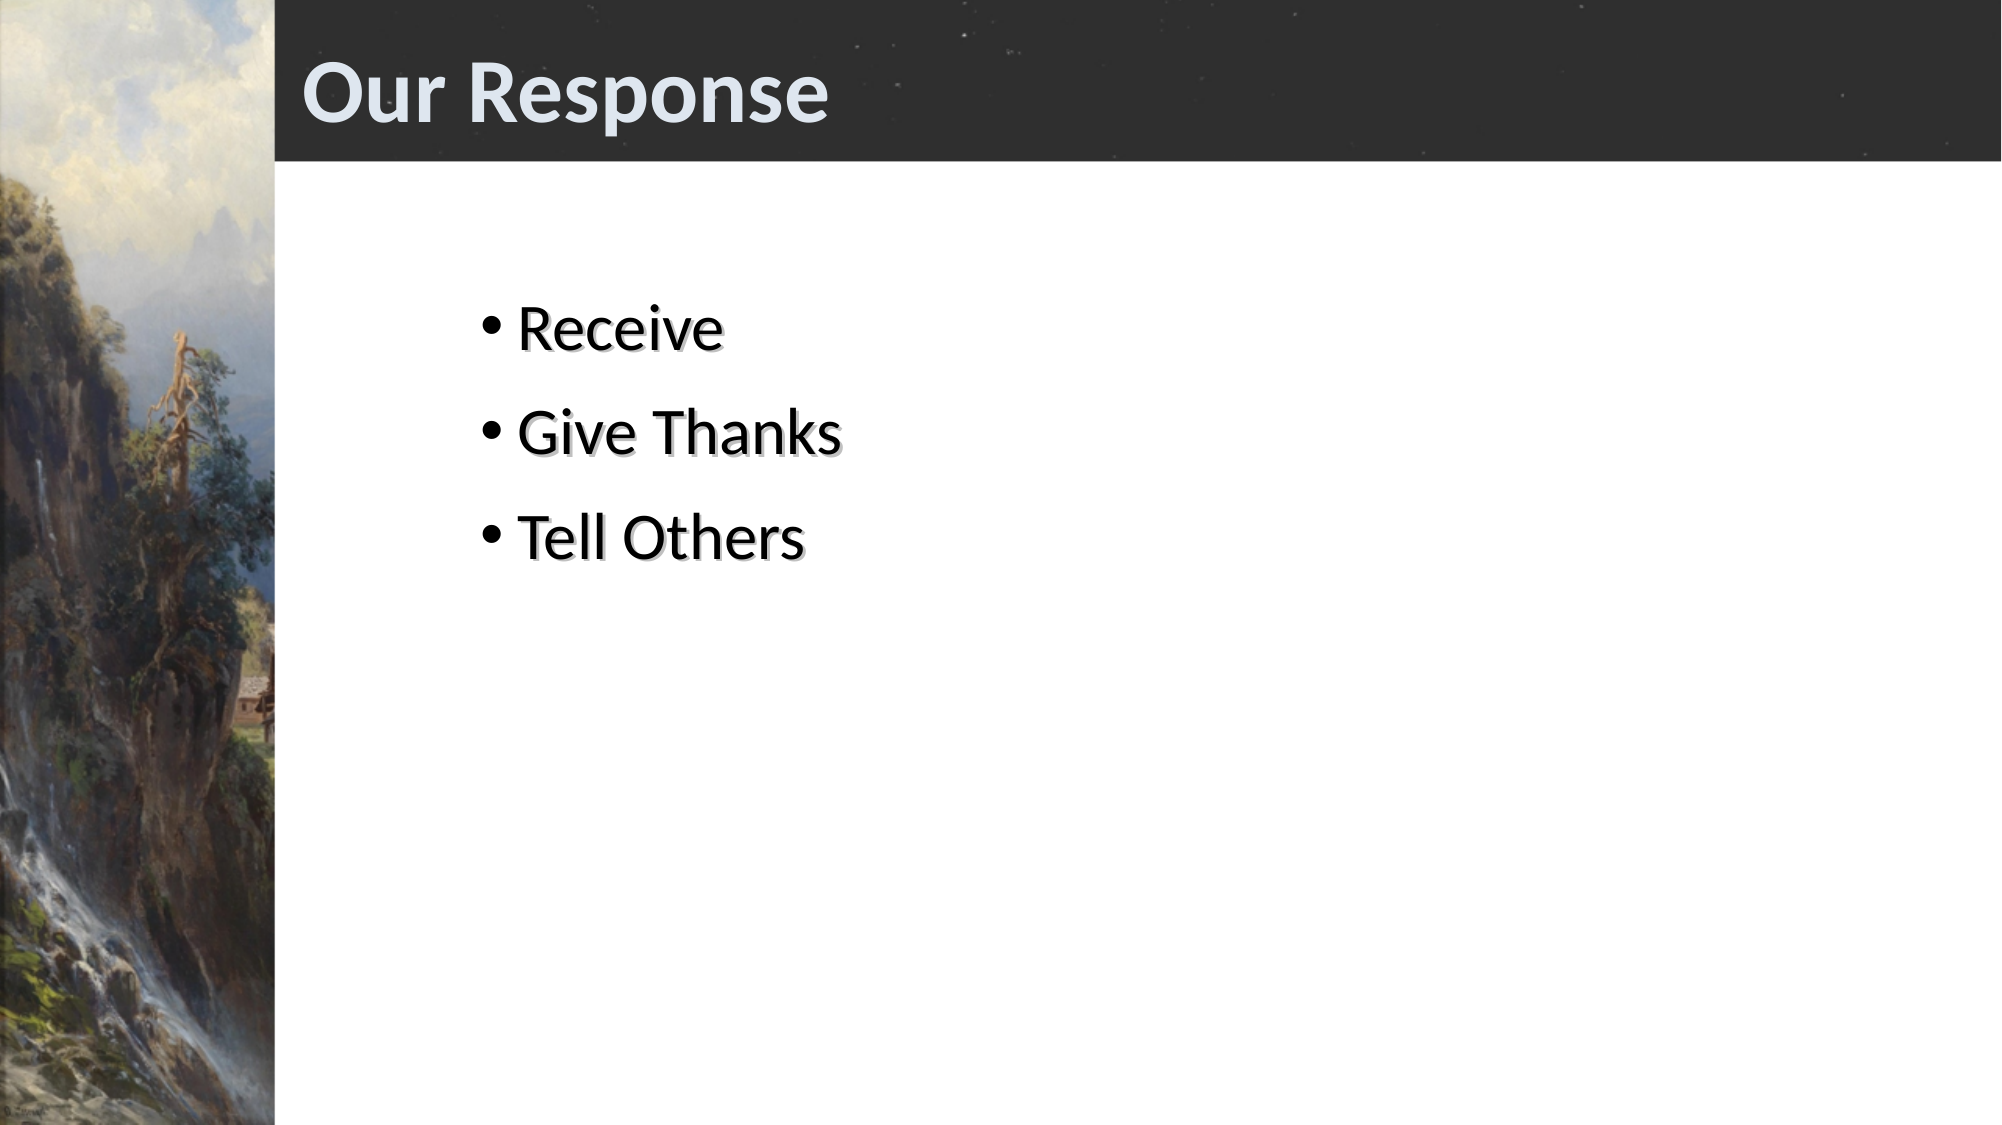

Our Response
# Receive
Give Thanks
Tell Others